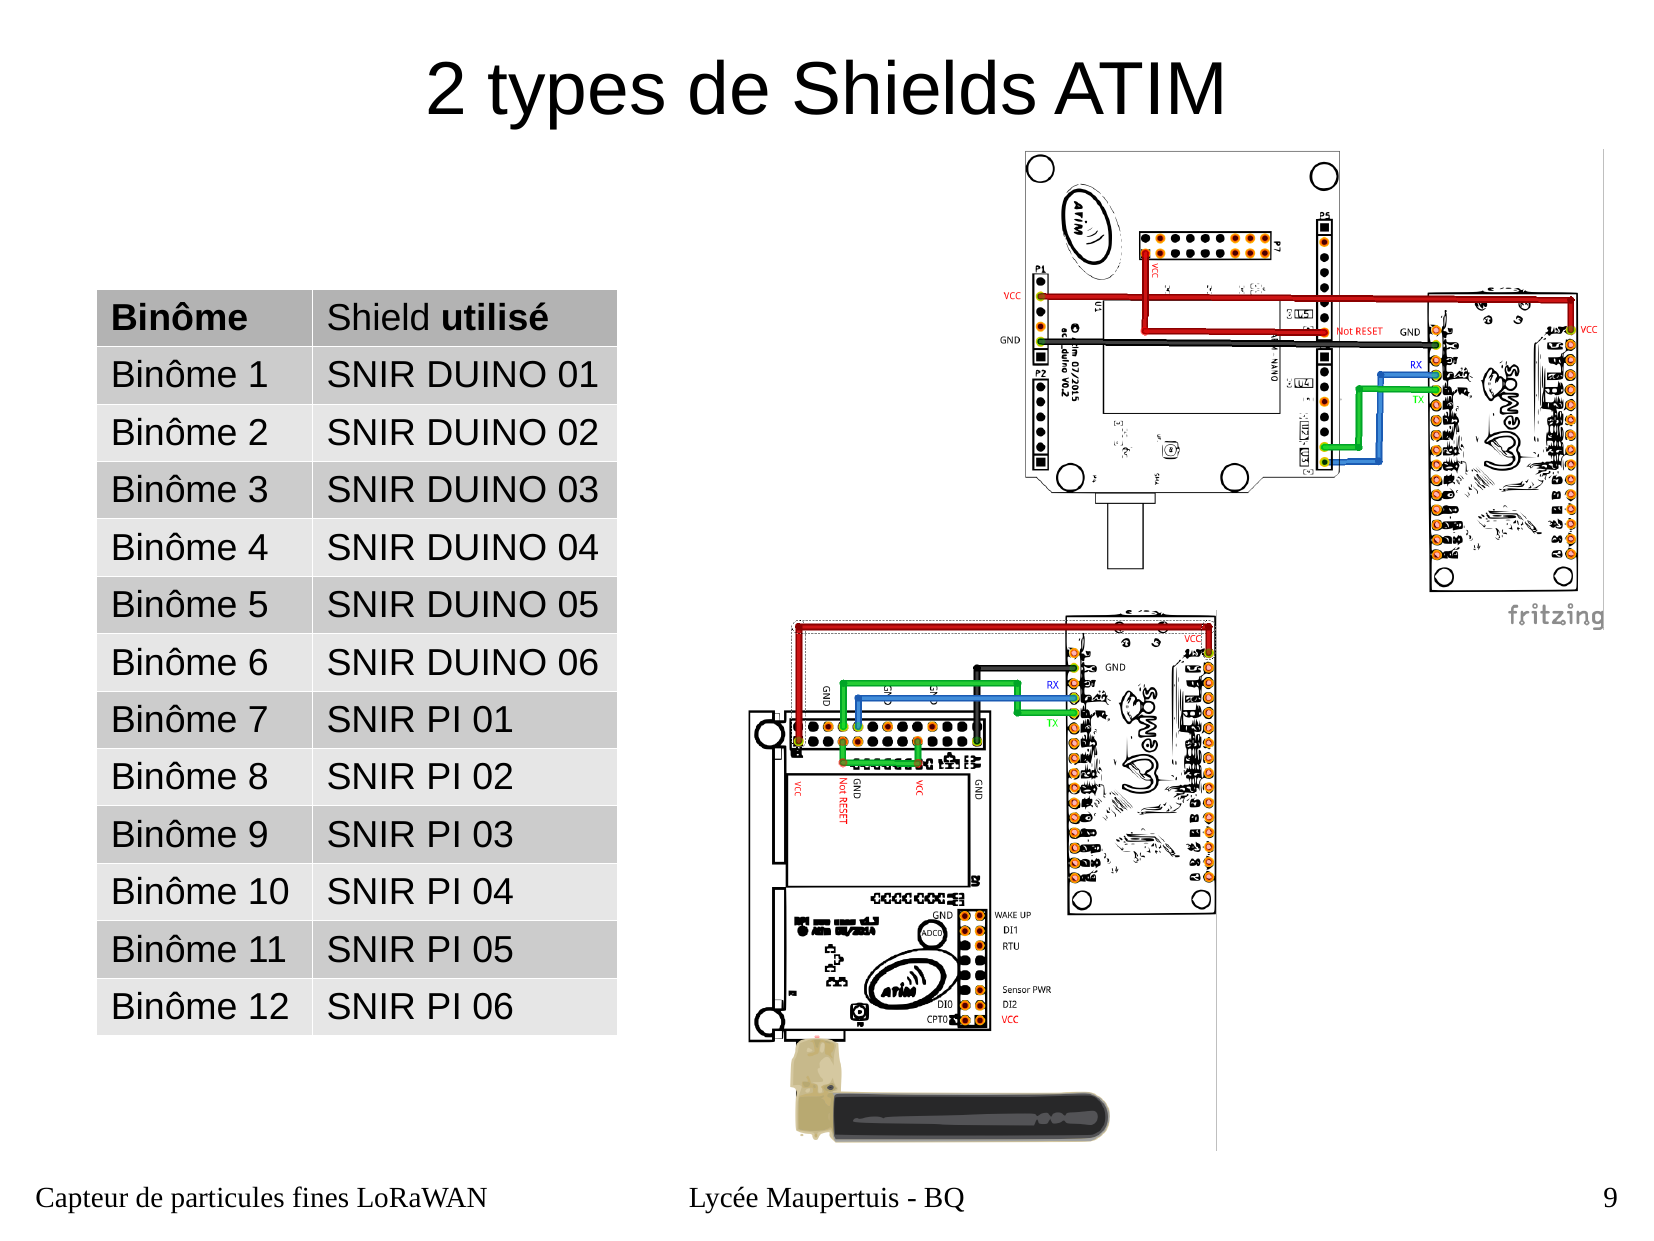

# 2 types de Shields ATIM
| Binôme | Shield utilisé |
| --- | --- |
| Binôme 1 | SNIR DUINO 01 |
| Binôme 2 | SNIR DUINO 02 |
| Binôme 3 | SNIR DUINO 03 |
| Binôme 4 | SNIR DUINO 04 |
| Binôme 5 | SNIR DUINO 05 |
| Binôme 6 | SNIR DUINO 06 |
| Binôme 7 | SNIR PI 01 |
| Binôme 8 | SNIR PI 02 |
| Binôme 9 | SNIR PI 03 |
| Binôme 10 | SNIR PI 04 |
| Binôme 11 | SNIR PI 05 |
| Binôme 12 | SNIR PI 06 |
Capteur de particules fines LoRaWAN
Lycée Maupertuis - BQ
9